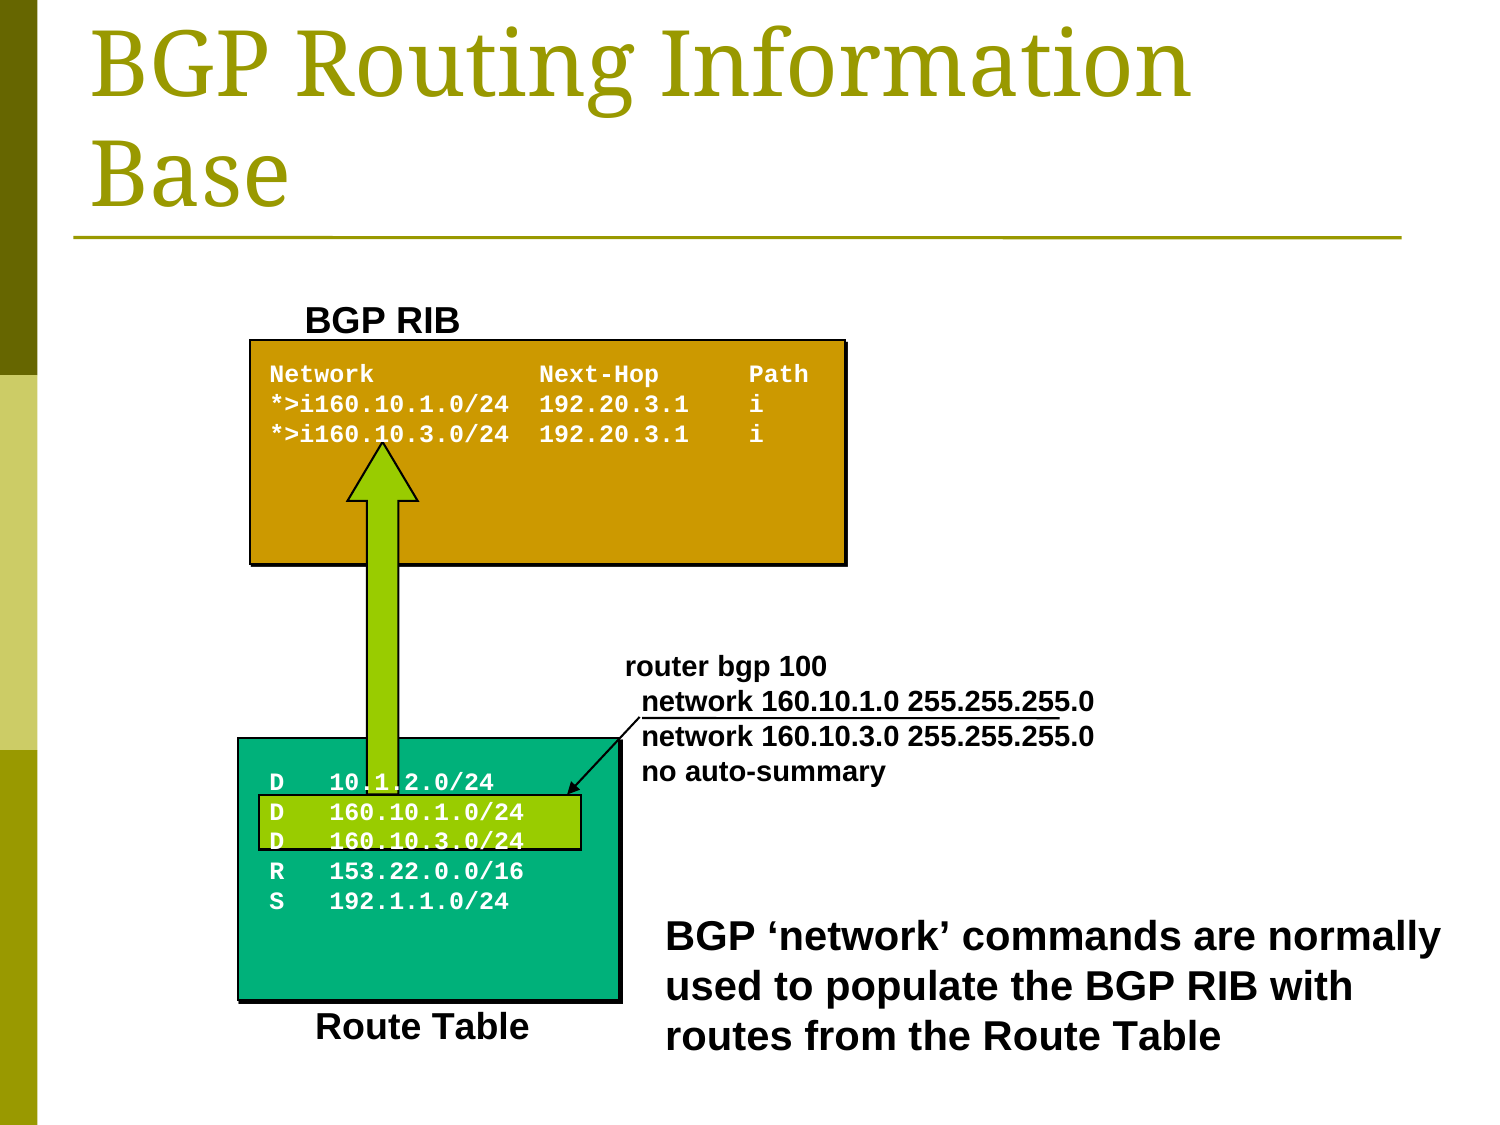

# BGP Routing Information Base
BGP RIB
Network Next-Hop Path
*>i160.10.1.0/24 192.20.3.1 i
*>i160.10.3.0/24 192.20.3.1 i
router bgp 100
 network 160.10.1.0 255.255.255.0
 network 160.10.3.0 255.255.255.0
 no auto-summary
D 10.1.2.0/24
D 160.10.1.0/24
D 160.10.3.0/24
R 153.22.0.0/16
S 192.1.1.0/24
BGP ‘network’ commands are normally used to populate the BGP RIB with routes from the Route Table
Route Table